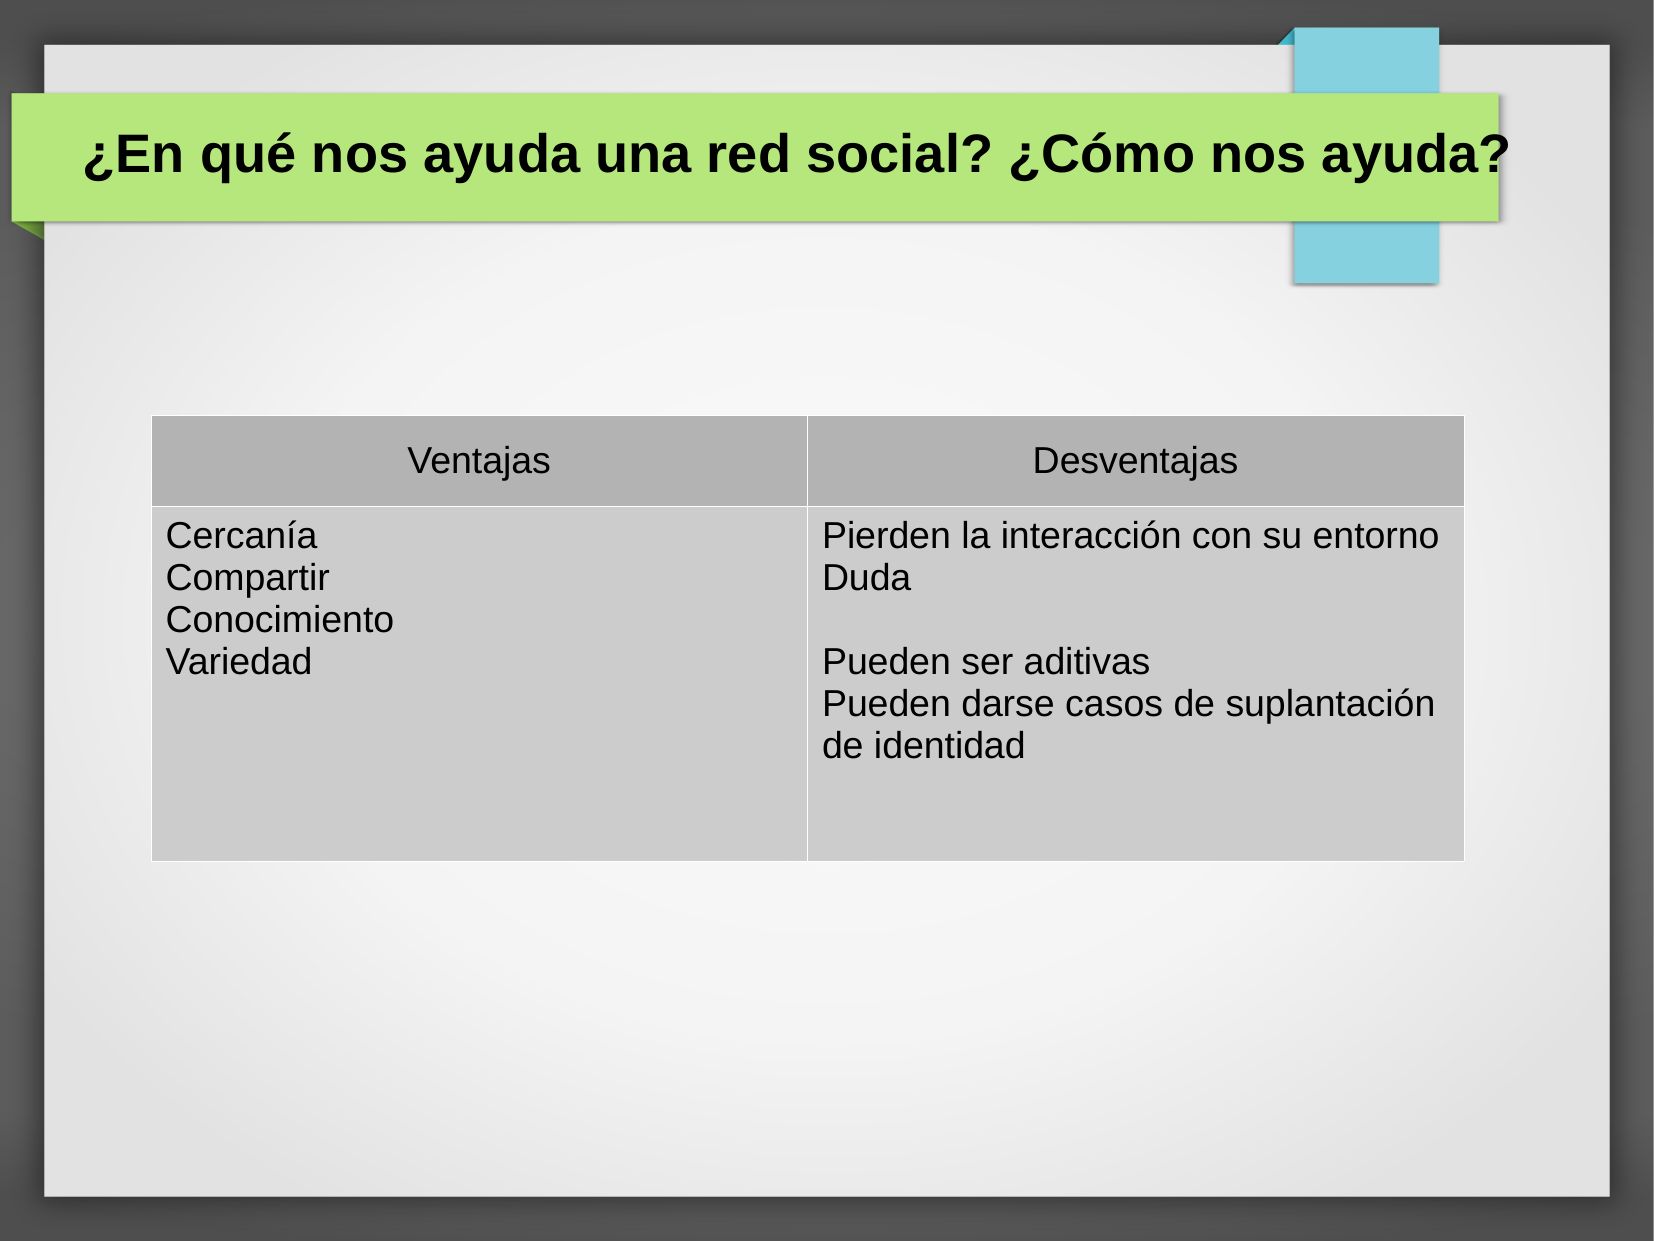

# ¿En qué nos ayuda una red social? ¿Cómo nos ayuda?
| Ventajas | Desventajas |
| --- | --- |
| Cercanía Compartir Conocimiento Variedad | Pierden la interacción con su entorno Duda Pueden ser aditivas Pueden darse casos de suplantación de identidad |